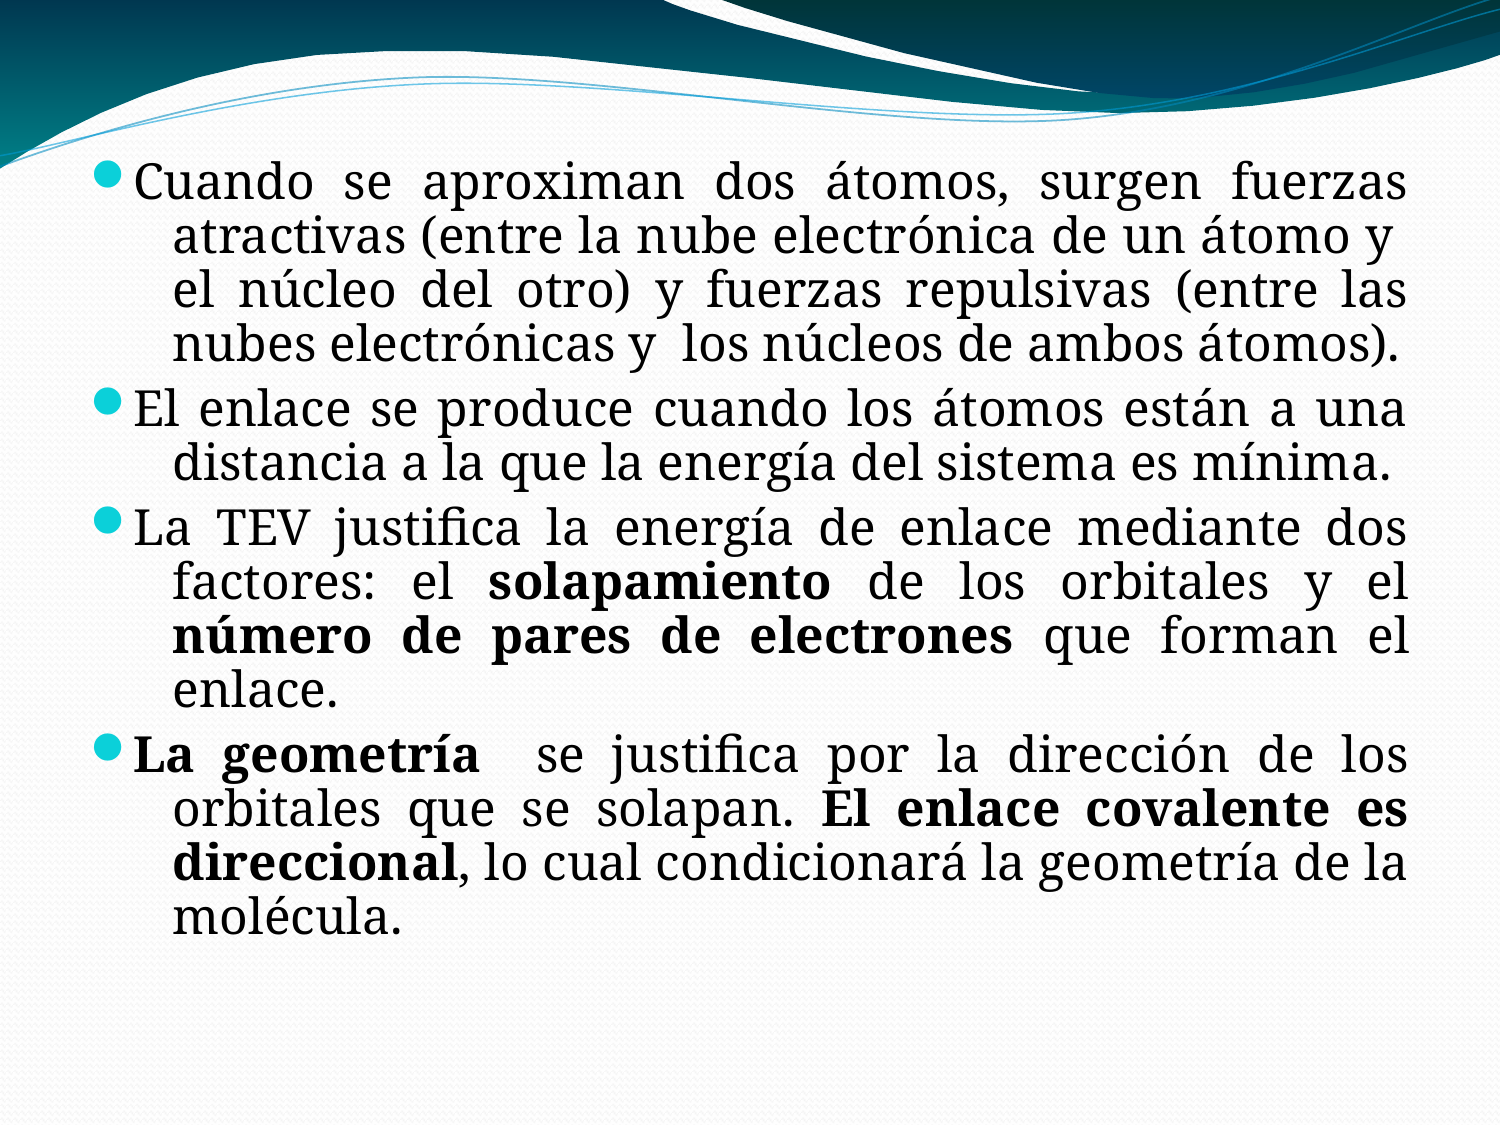

# Cuando se aproximan dos átomos, surgen fuerzas atractivas (entre la nube electrónica de un átomo y el núcleo del otro) y fuerzas repulsivas (entre las nubes electrónicas y los núcleos de ambos átomos).
El enlace se produce cuando los átomos están a una distancia a la que la energía del sistema es mínima.
La TEV justifica la energía de enlace mediante dos factores: el solapamiento de los orbitales y el número de pares de electrones que forman el enlace.
La geometría se justifica por la dirección de los orbitales que se solapan. El enlace covalente es direccional, lo cual condicionará la geometría de la molécula.